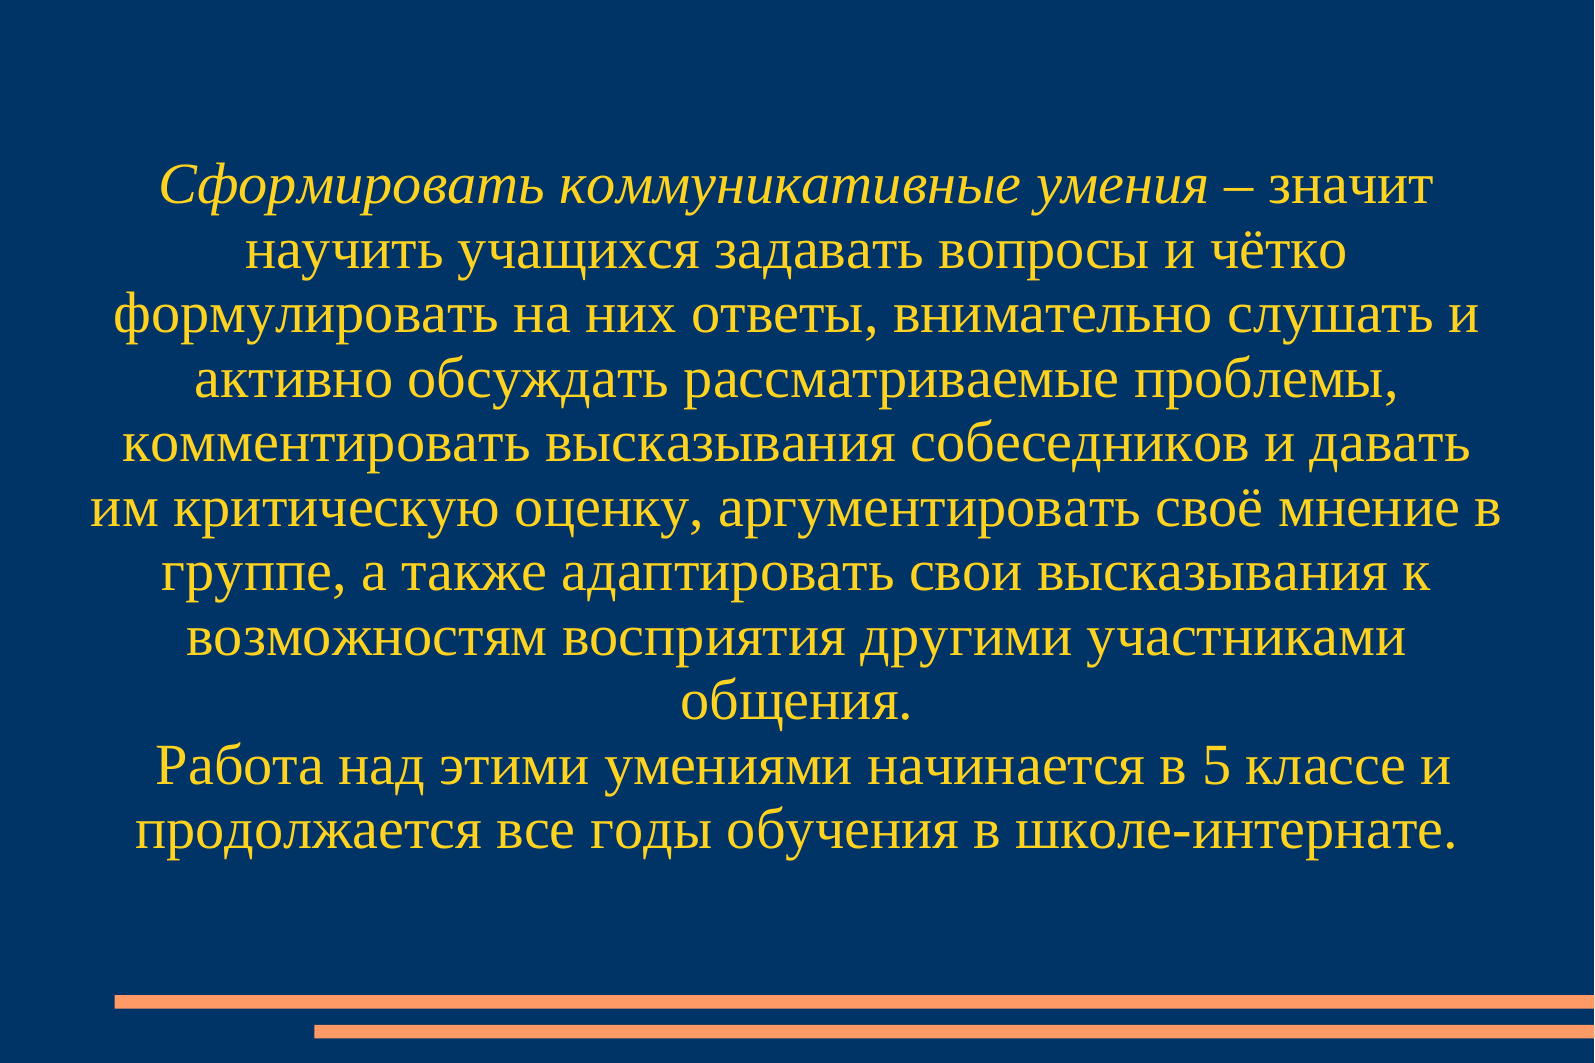

Сформировать коммуникативные умения – значит научить учащихся задавать вопросы и чётко формулировать на них ответы, внимательно слушать и активно обсуждать рассматриваемые проблемы, комментировать высказывания собеседников и давать им критическую оценку, аргументировать своё мнение в группе, а также адаптировать свои высказывания к возможностям восприятия другими участниками общения.
 Работа над этими умениями начинается в 5 классе и продолжается все годы обучения в школе-интернате.